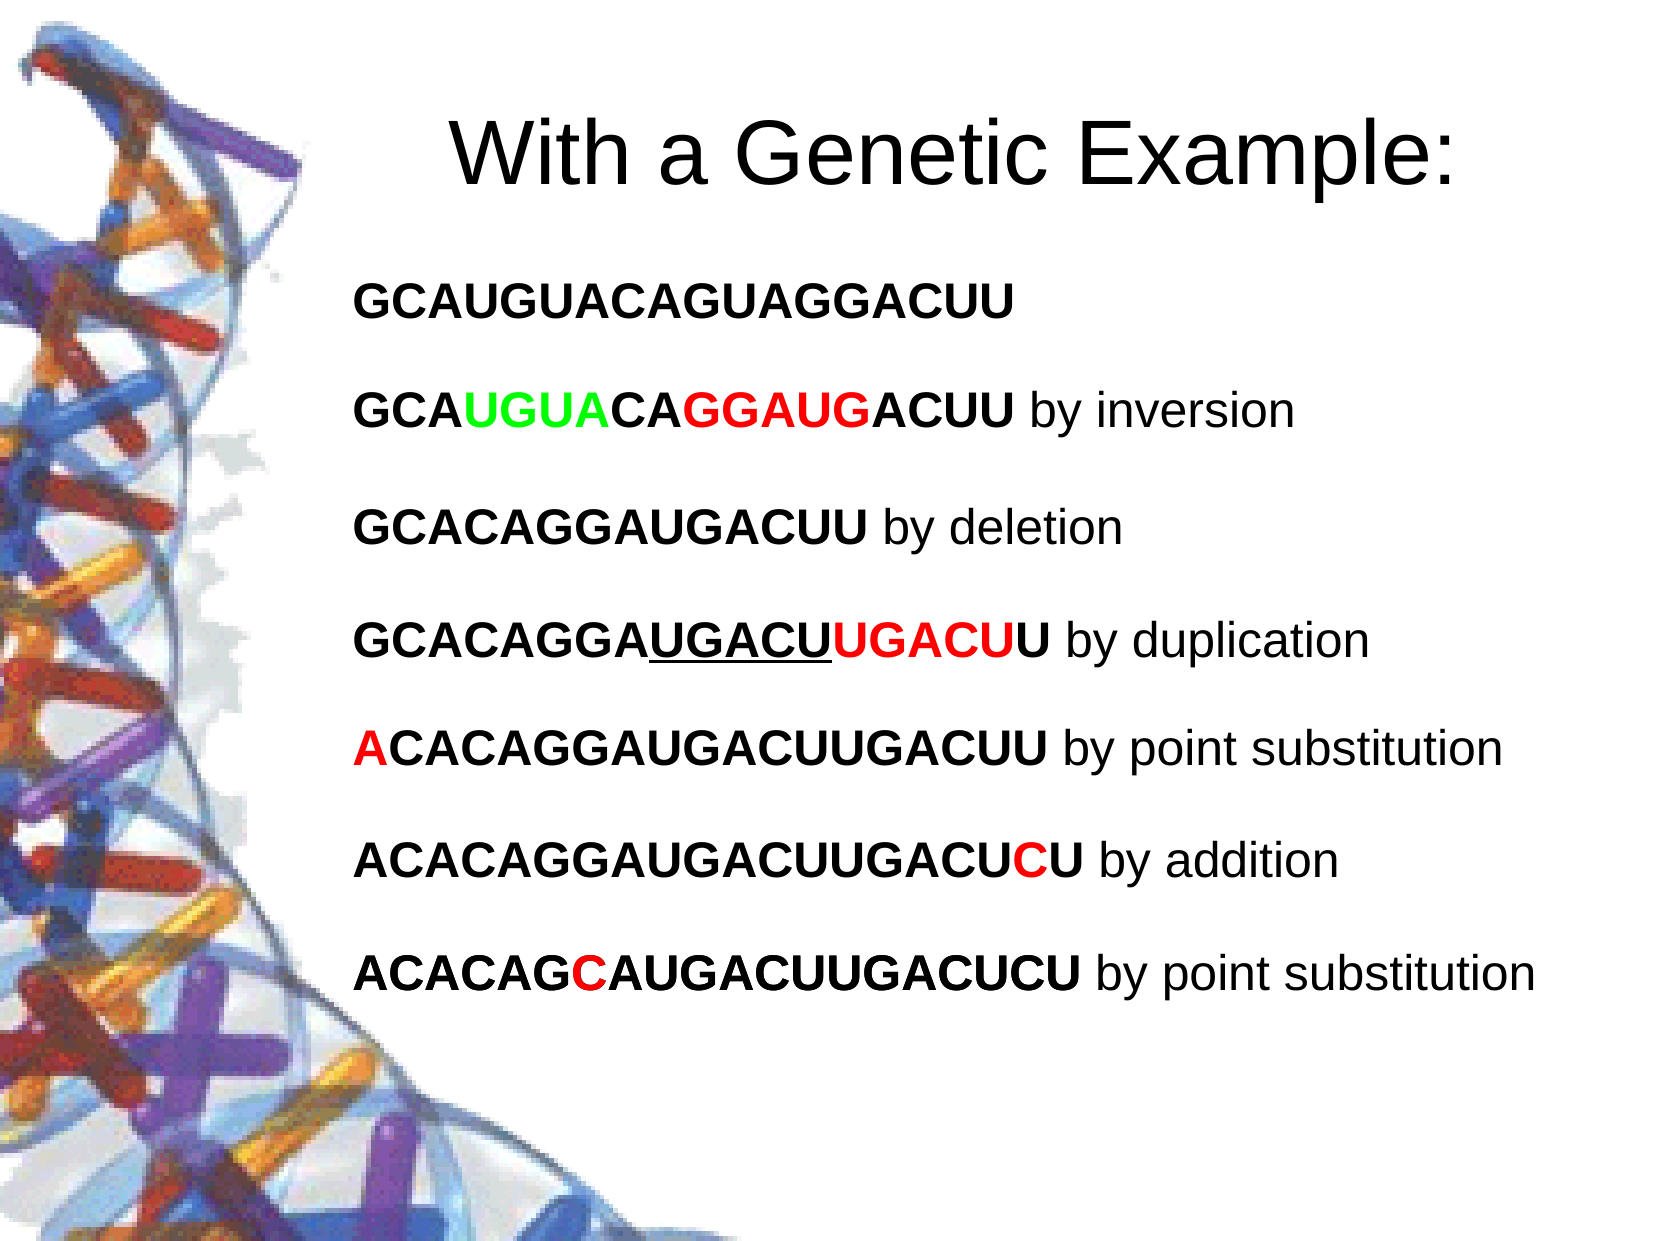

# With a Genetic Example:
GCAUGUACAGUAGGACUU
GCAUGUACAGGAUGACUU by inversion
GCACAGGAUGACUU by deletion
GCACAGGAUGACUUGACUU by duplication
ACACAGGAUGACUUGACUU by point substitution
ACACAGGAUGACUUGACUCU by addition
ACACAGCAUGACUUGACUCU
ACACAGCAUGACUUGACUCU by point substitution